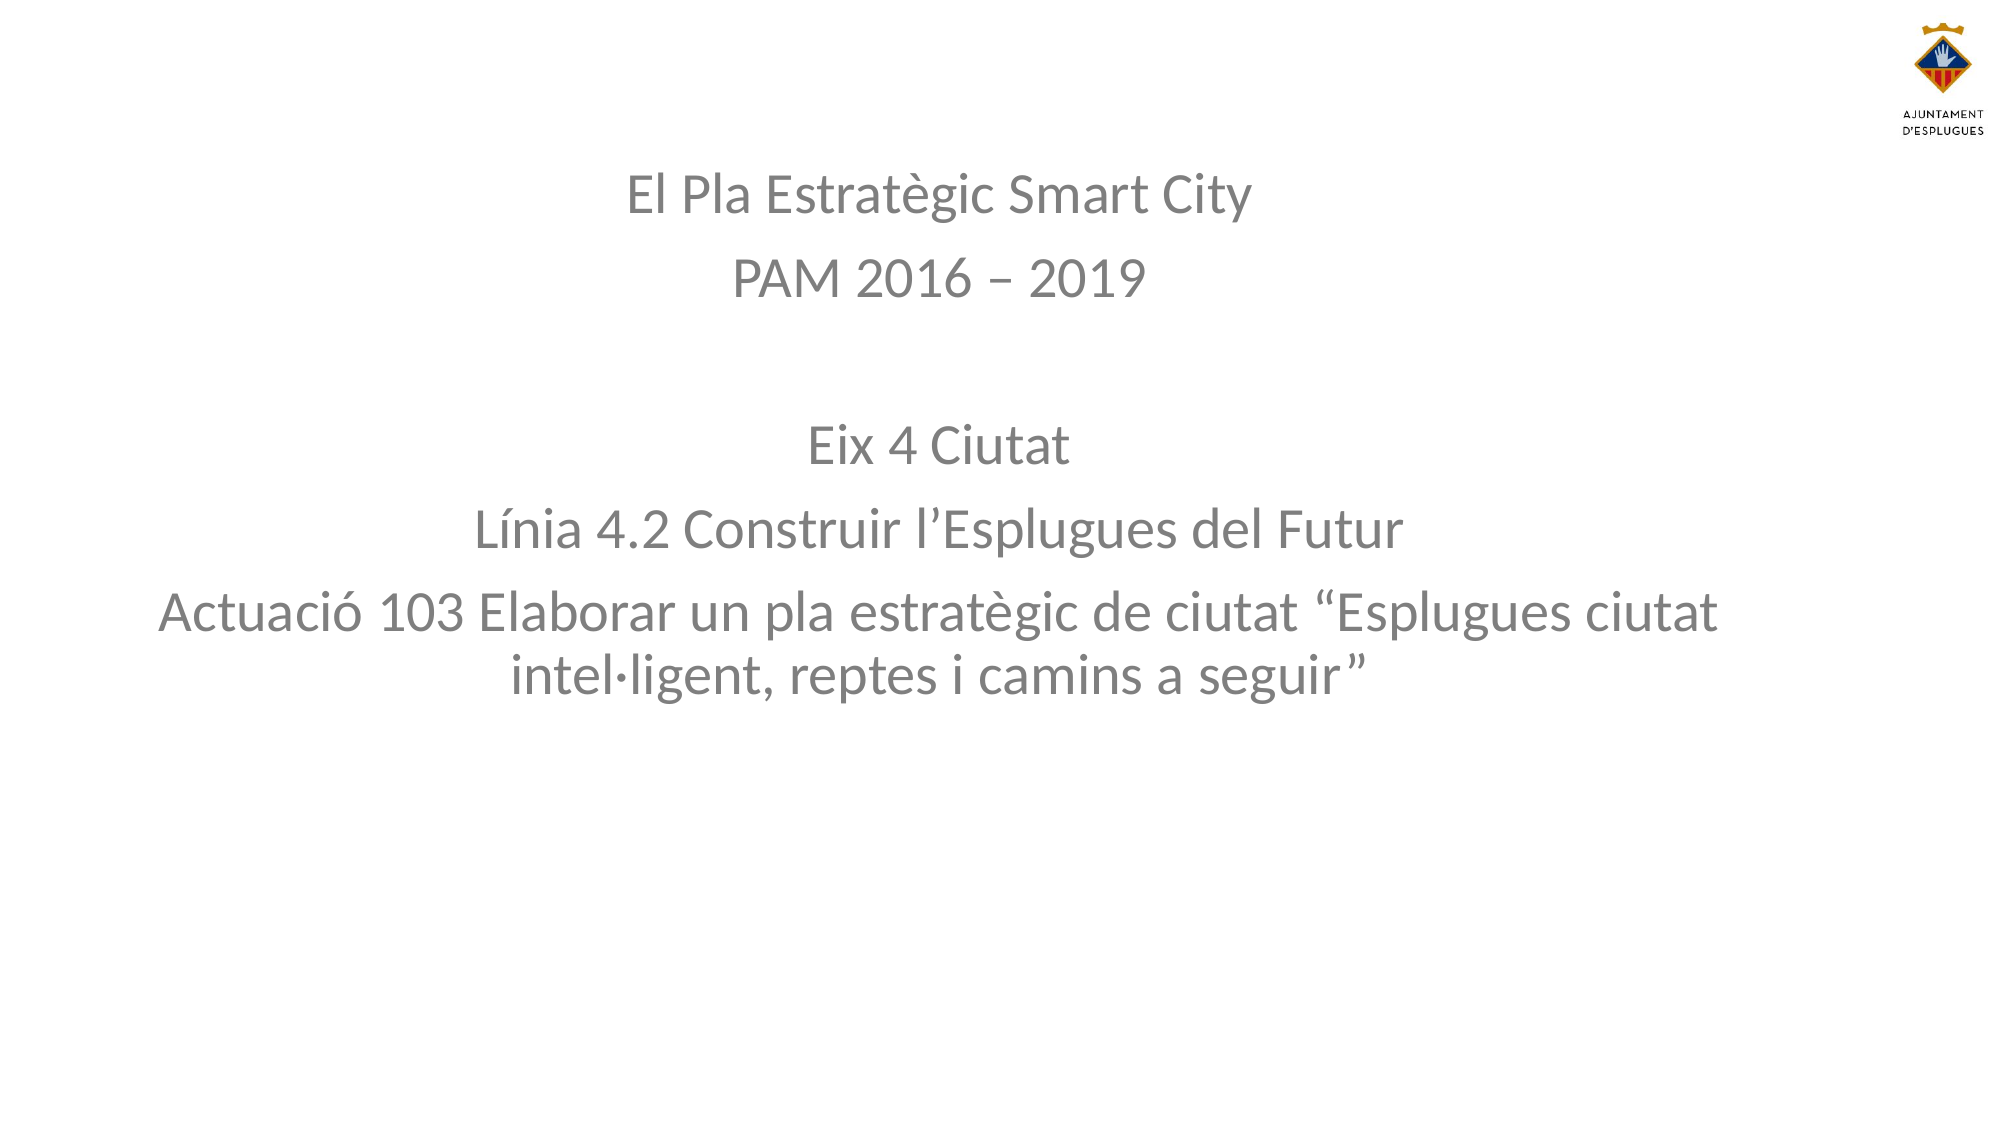

# El Pla Estratègic Smart City
PAM 2016 – 2019
Eix 4 Ciutat
Línia 4.2 Construir l’Esplugues del Futur
Actuació 103 Elaborar un pla estratègic de ciutat “Esplugues ciutat intel·ligent, reptes i camins a seguir”